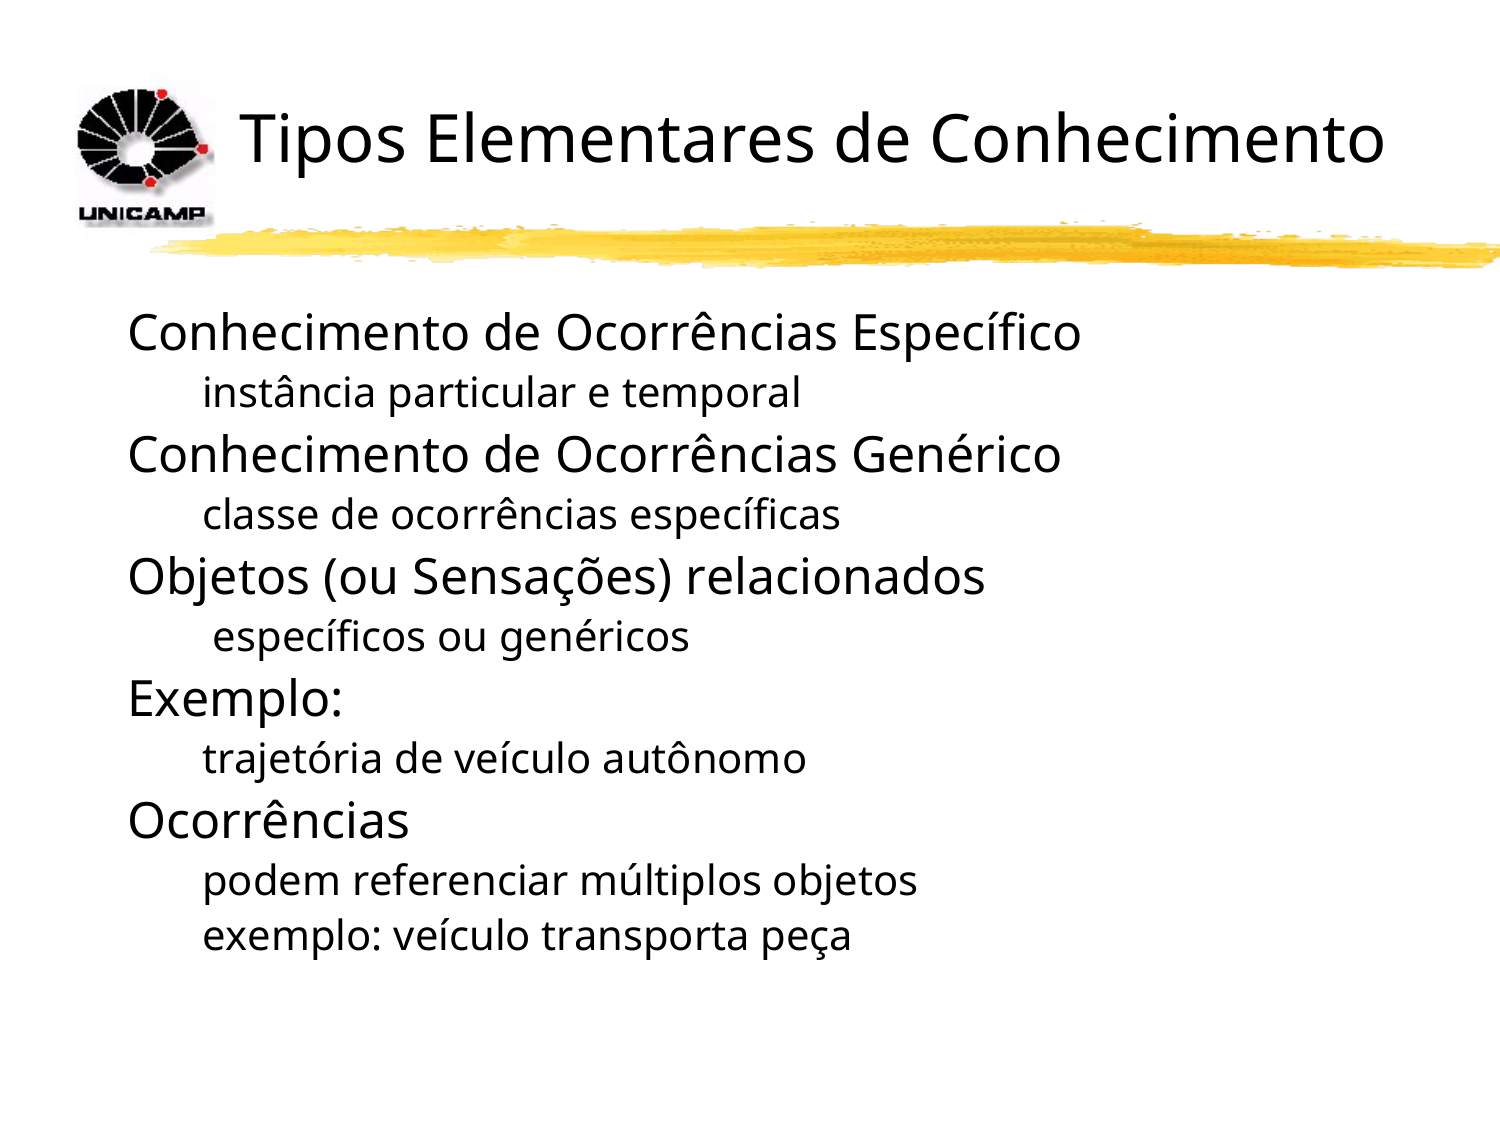

Tipos Elementares de Conhecimento
Conhecimento de Ocorrências Específico
instância particular e temporal
Conhecimento de Ocorrências Genérico
classe de ocorrências específicas
Objetos (ou Sensações) relacionados
 específicos ou genéricos
Exemplo:
trajetória de veículo autônomo
Ocorrências
podem referenciar múltiplos objetos
exemplo: veículo transporta peça